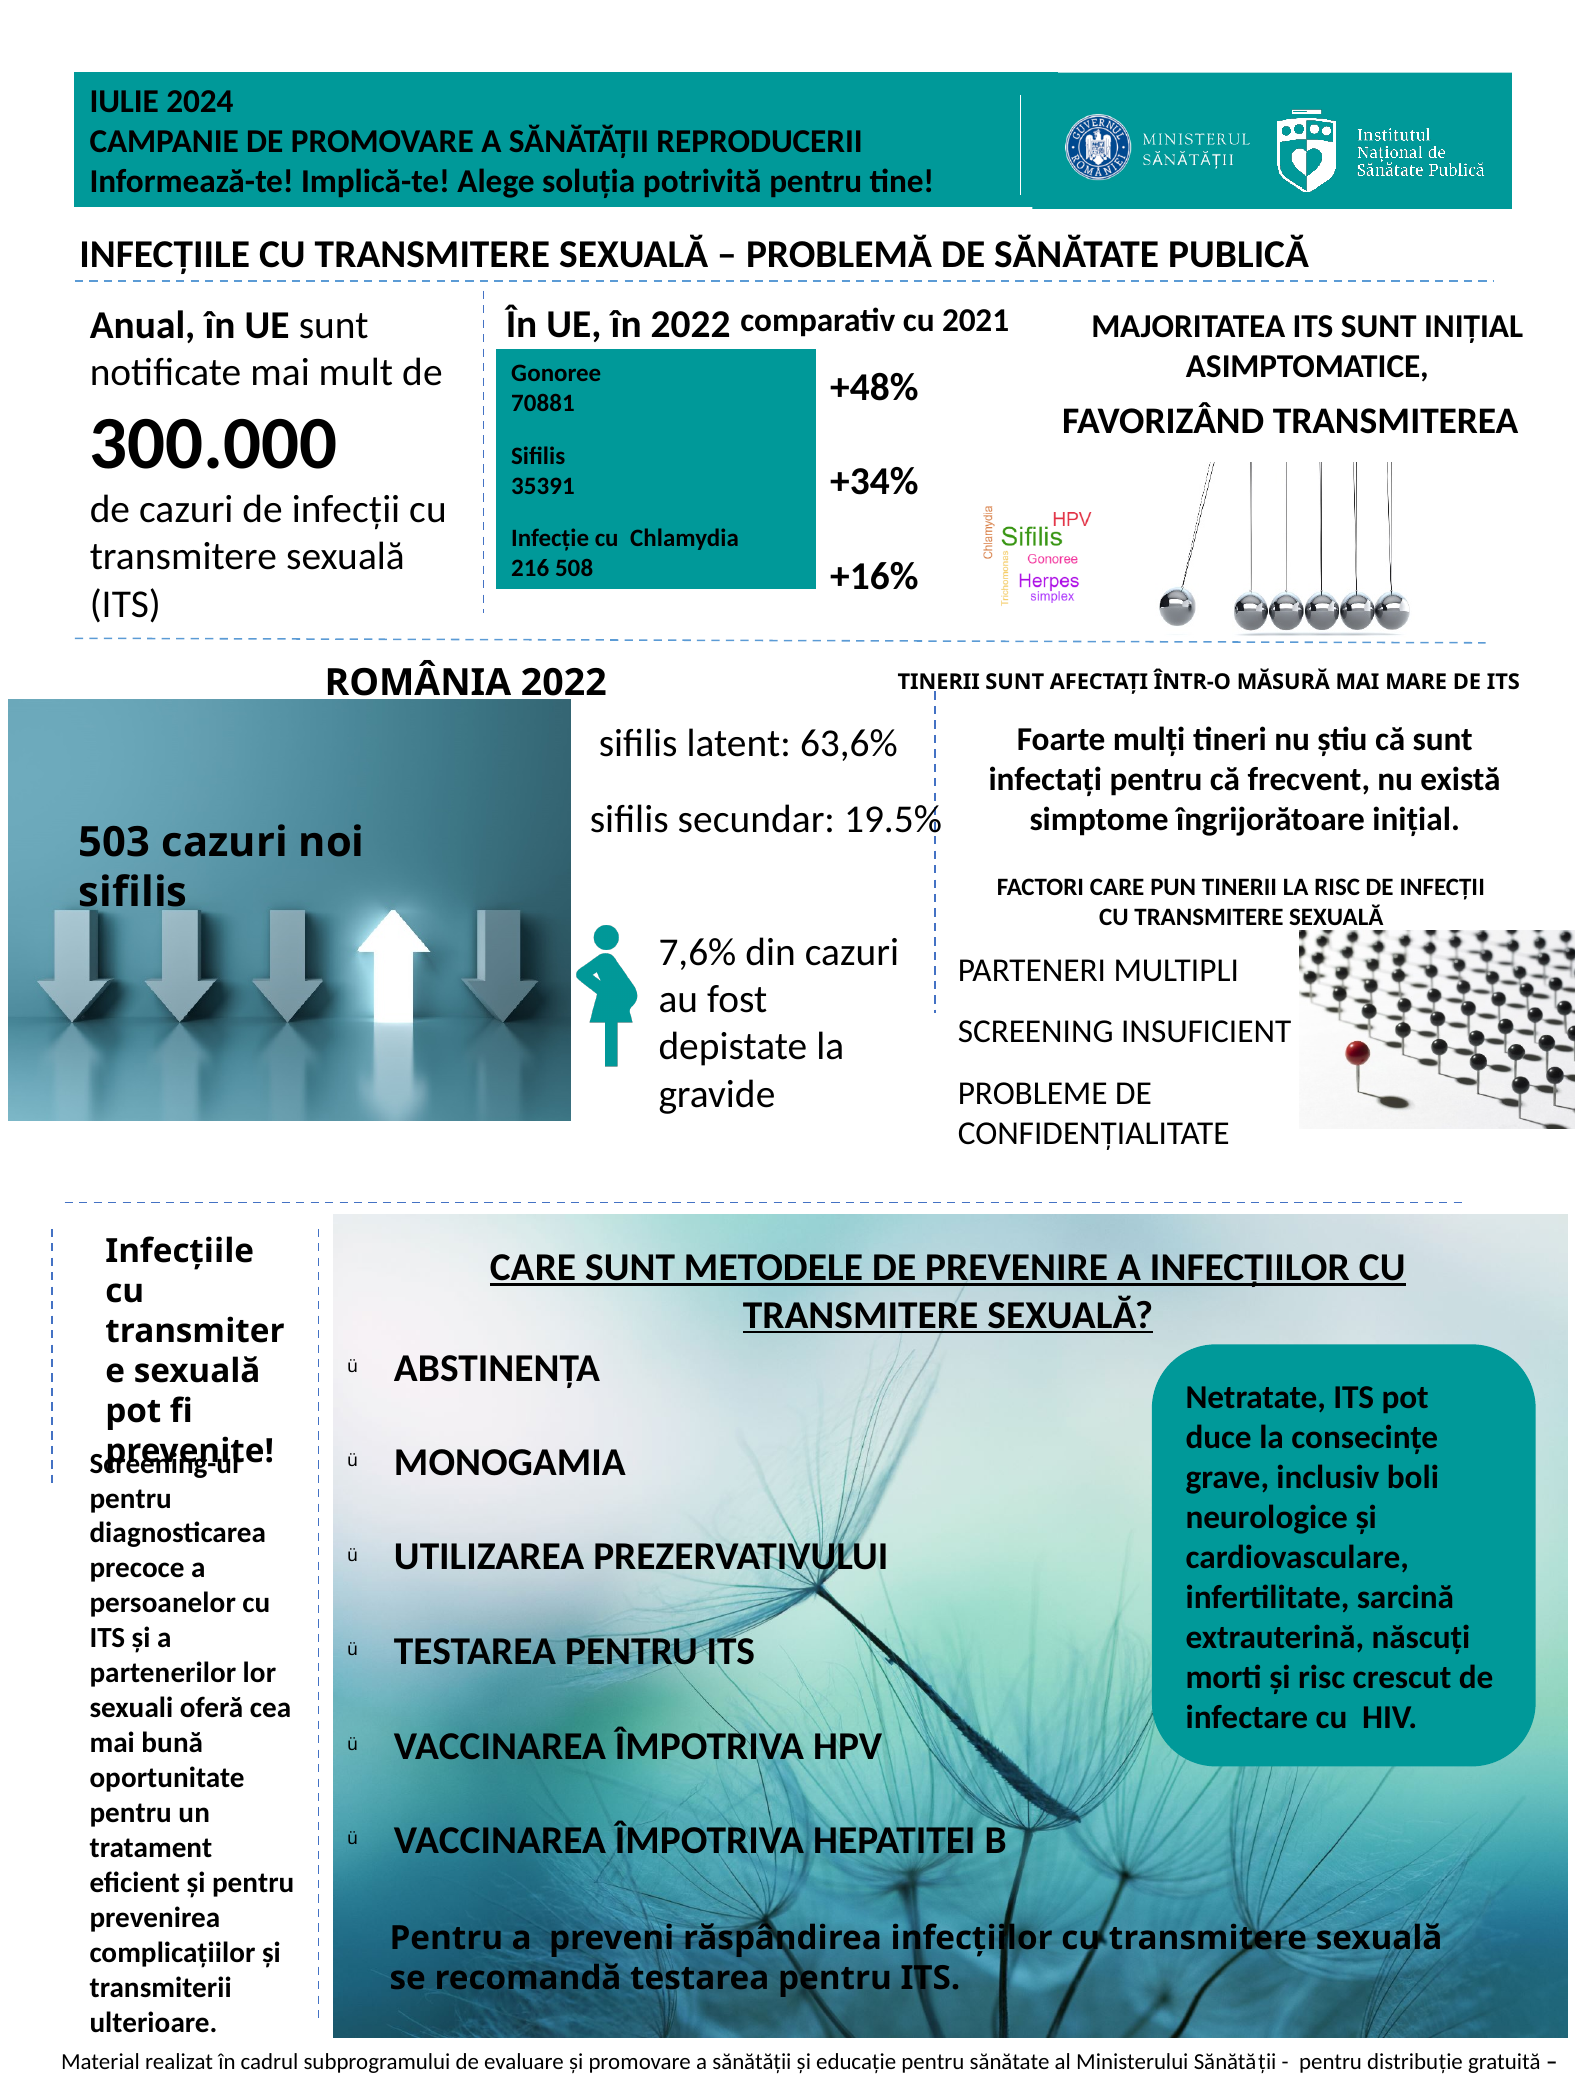

IULIE 2024
CAMPANIE DE PROMOVARE A SĂNĂTĂȚII REPRODUCERII
Informează-te! Implică-te! Alege soluția potrivită pentru tine!
INFECȚIILE CU TRANSMITERE SEXUALĂ – PROBLEMĂ DE SĂNĂTATE PUBLICĂ
În UE, în 2022
comparativ cu 2021
Anual, în UE sunt notificate mai mult de
300.000
de cazuri de infecții cu transmitere sexuală (ITS)
MAJORITATEA ITS SUNT INIȚIAL ASIMPTOMATICE,
.
Gonoree
70881
Sifilis
35391
Infecție cu Chlamydia
216 508
+48%
+34%
+16%
FAVORIZÂND TRANSMITEREA
ROMÂNIA 2022
TINERII SUNT AFECTAȚI ÎNTR-O MĂSURĂ MAI MARE DE ITS
sifilis latent: 63,6%
Foarte mulți tineri nu știu că sunt infectați pentru că frecvent, nu există simptome îngrijorătoare inițial.
sifilis secundar: 19.5%
503 cazuri noi sifilis
FACTORI CARE PUN TINERII LA RISC DE INFECȚII CU TRANSMITERE SEXUALĂ
7,6% din cazuri au fost depistate la gravide
PARTENERI MULTIPLI
SCREENING INSUFICIENT
PROBLEME DE CONFIDENȚIALITATE
Infecțiile cu transmitere sexuală pot fi prevenite!
CARE SUNT METODELE DE PREVENIRE A INFECȚIILOR CU TRANSMITERE SEXUALĂ?
ABSTINENȚA
MONOGAMIA
UTILIZAREA PREZERVATIVULUI
TESTAREA PENTRU ITS
VACCINAREA ÎMPOTRIVA HPV
VACCINAREA ÎMPOTRIVA HEPATITEI B
Netratate, ITS pot duce la consecințe grave, inclusiv boli neurologice și cardiovasculare, infertilitate, sarcină extrauterină, născuți morti și risc crescut de infectare cu HIV.
Screening-ul pentru diagnosticarea precoce a persoanelor cu ITS și a partenerilor lor sexuali oferă cea mai bună oportunitate pentru un tratament eficient și pentru prevenirea complicațiilor și transmiterii ulterioare.
Pentru a preveni răspândirea infecțiilor cu transmitere sexuală se recomandă testarea pentru ITS.
Material realizat în cadrul subprogramului de evaluare şi promovare a sănătăţii şi educaţie pentru sănătate al Ministerului Sănătății - pentru distribuție gratuită –